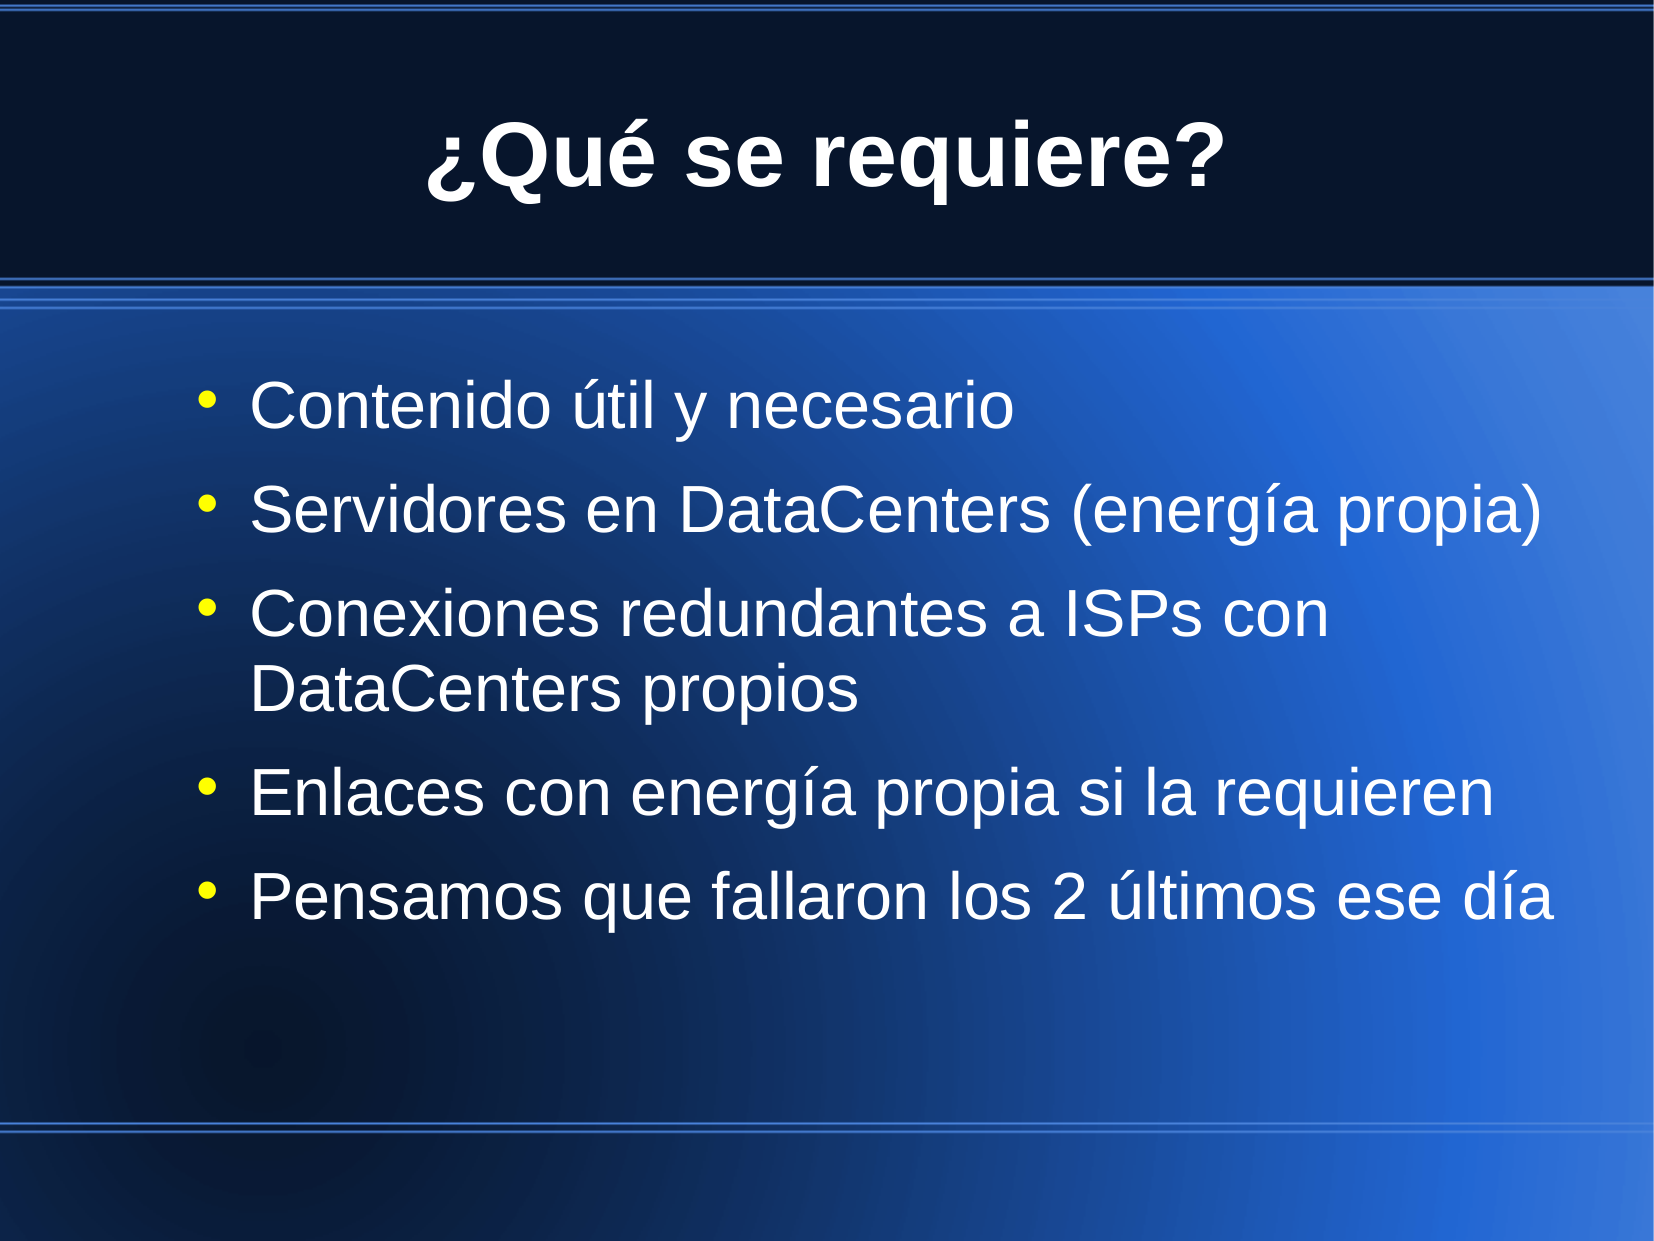

# ¿Qué se requiere?
Contenido útil y necesario
Servidores en DataCenters (energía propia)
Conexiones redundantes a ISPs con DataCenters propios
Enlaces con energía propia si la requieren
Pensamos que fallaron los 2 últimos ese día